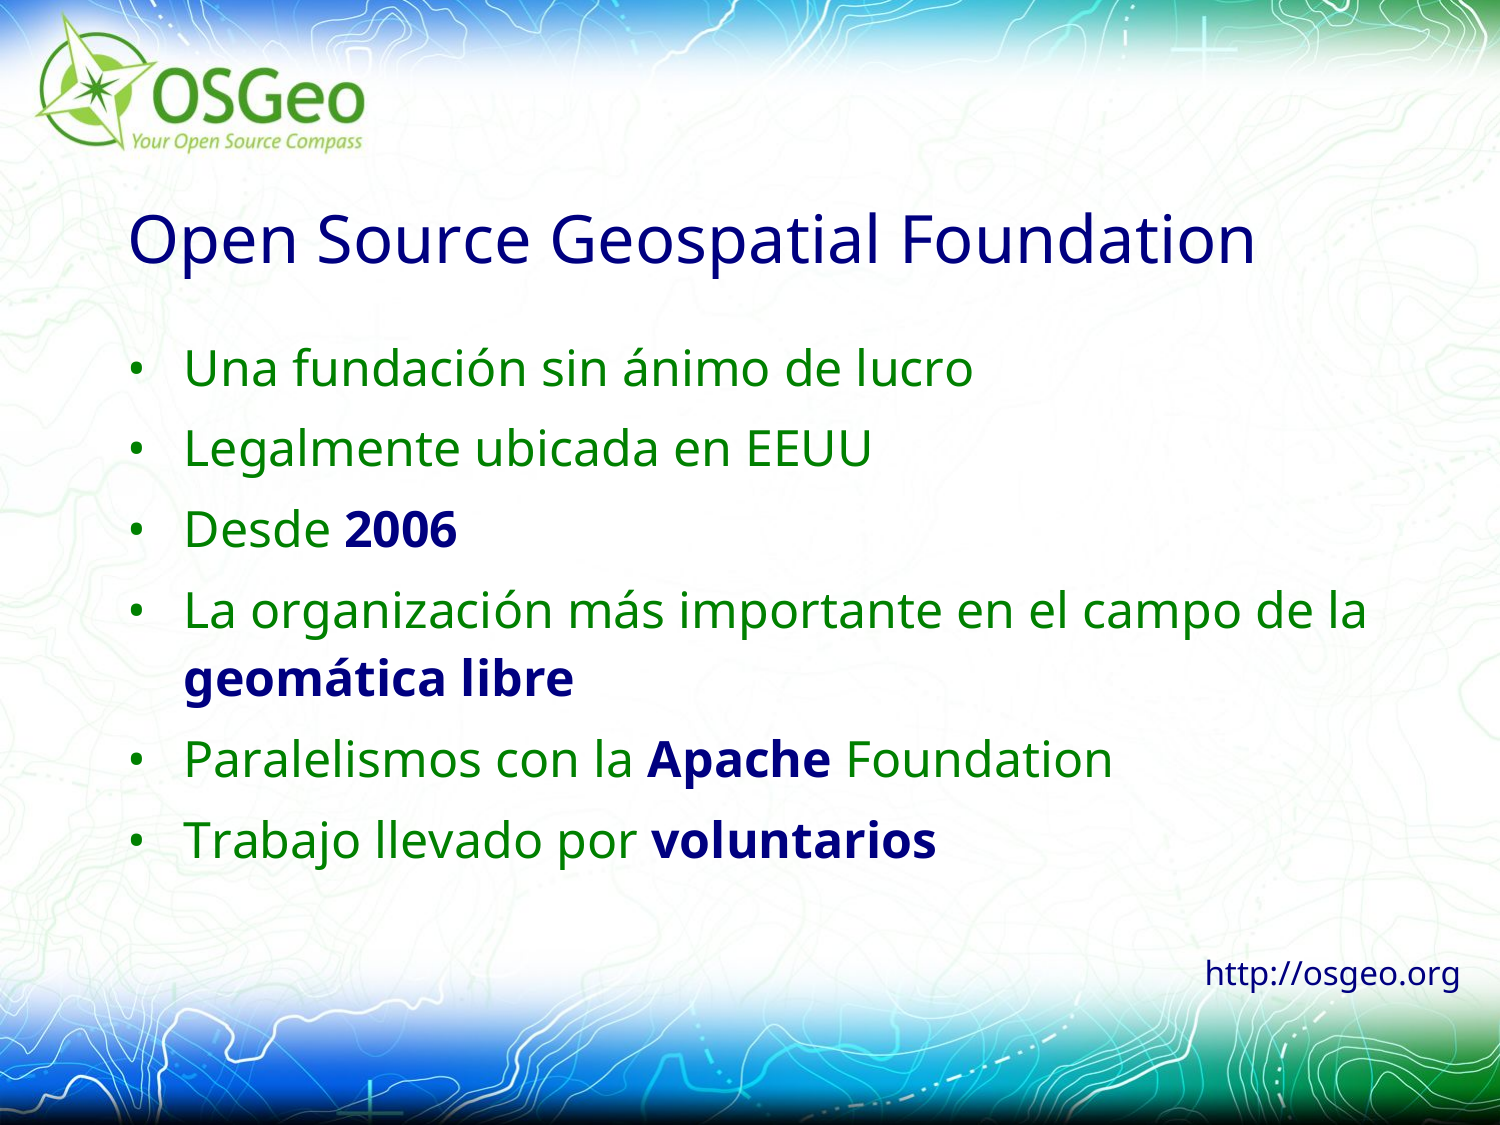

# Open Source Geospatial Foundation
Una fundación sin ánimo de lucro
Legalmente ubicada en EEUU
Desde 2006
La organización más importante en el campo de la geomática libre
Paralelismos con la Apache Foundation
Trabajo llevado por voluntarios
http://osgeo.org